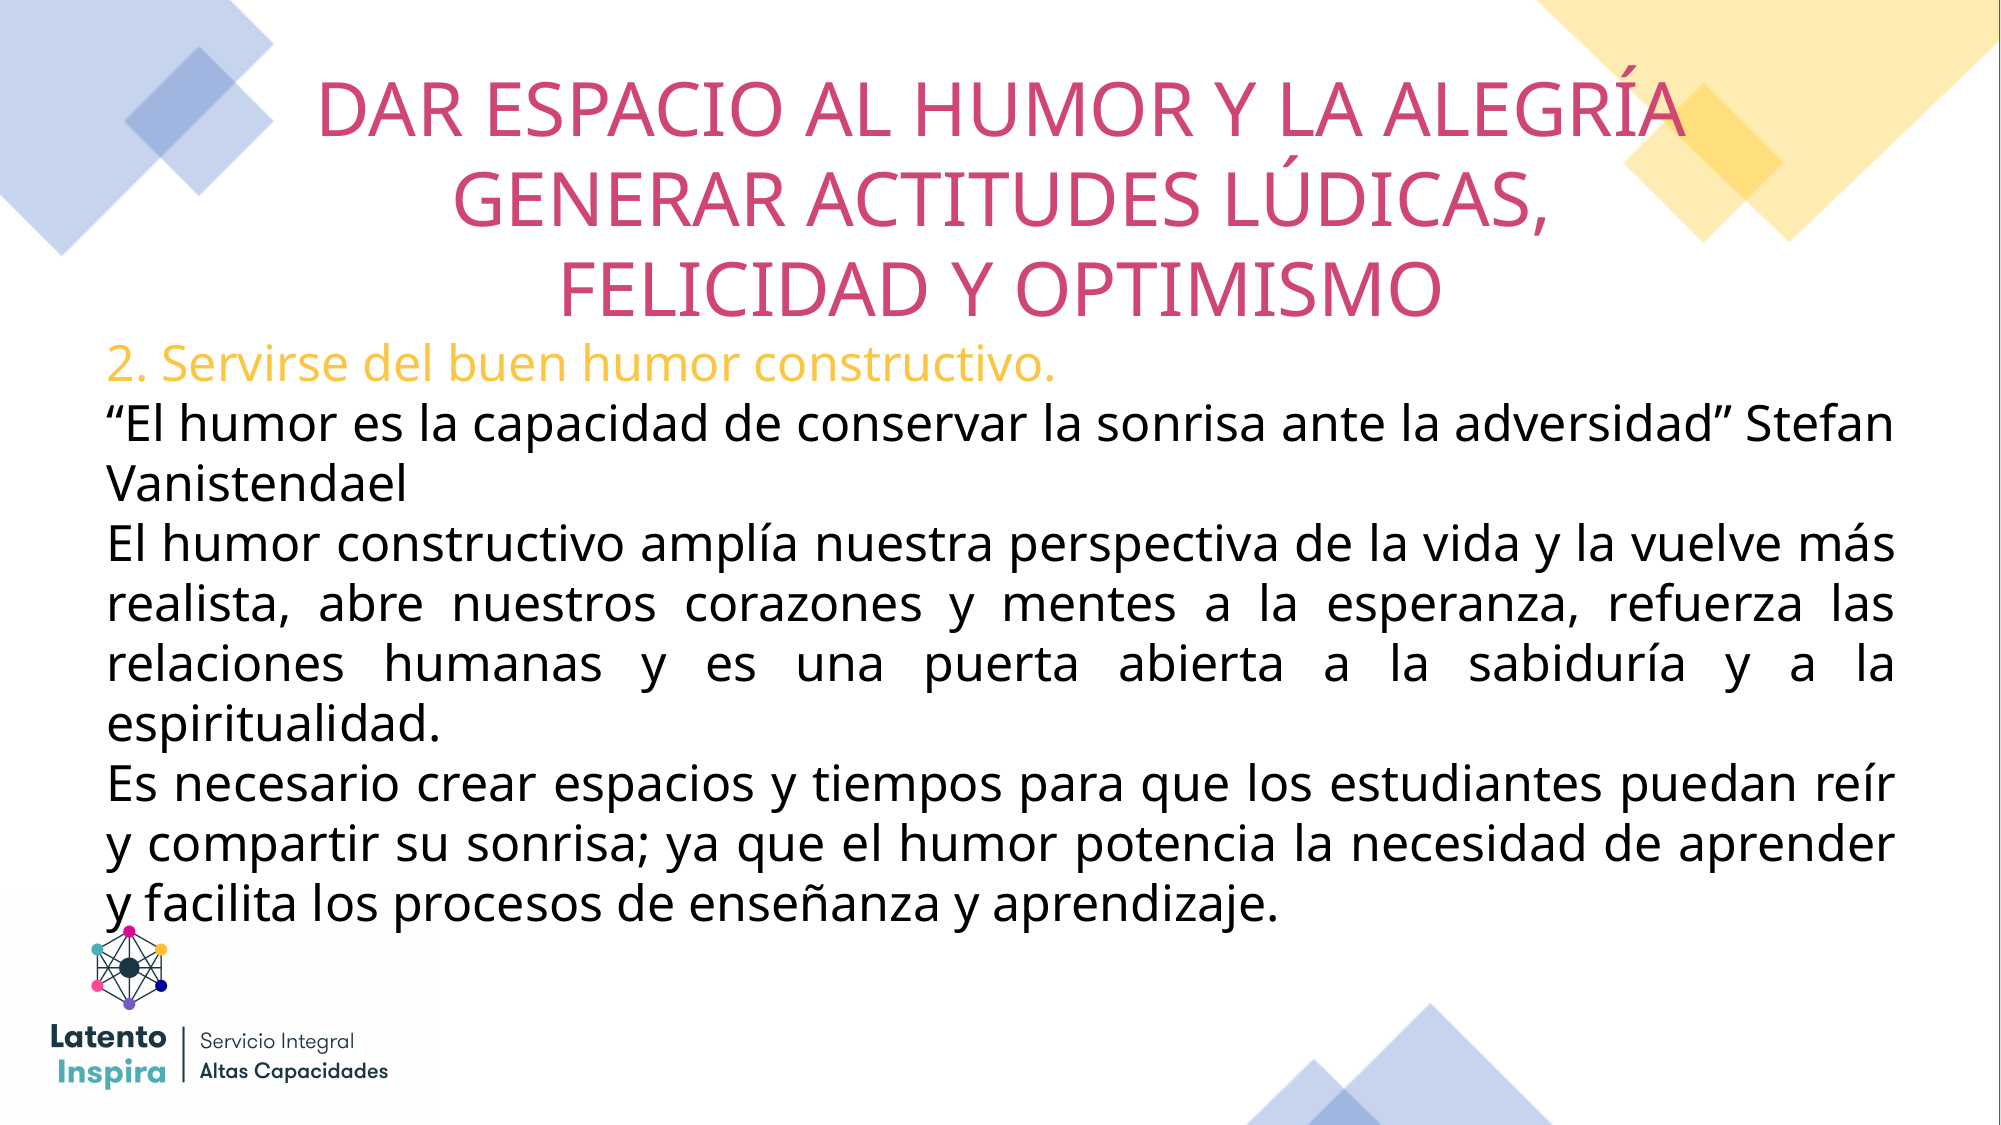

DAR ESPACIO AL HUMOR Y LA ALEGRÍA
GENERAR ACTITUDES LÚDICAS,
FELICIDAD Y OPTIMISMO
2. Servirse del buen humor constructivo.
“El humor es la capacidad de conservar la sonrisa ante la adversidad” Stefan Vanistendael
El humor constructivo amplía nuestra perspectiva de la vida y la vuelve más realista, abre nuestros corazones y mentes a la esperanza, refuerza las relaciones humanas y es una puerta abierta a la sabiduría y a la espiritualidad.
Es necesario crear espacios y tiempos para que los estudiantes puedan reír y compartir su sonrisa; ya que el humor potencia la necesidad de aprender y facilita los procesos de enseñanza y aprendizaje.